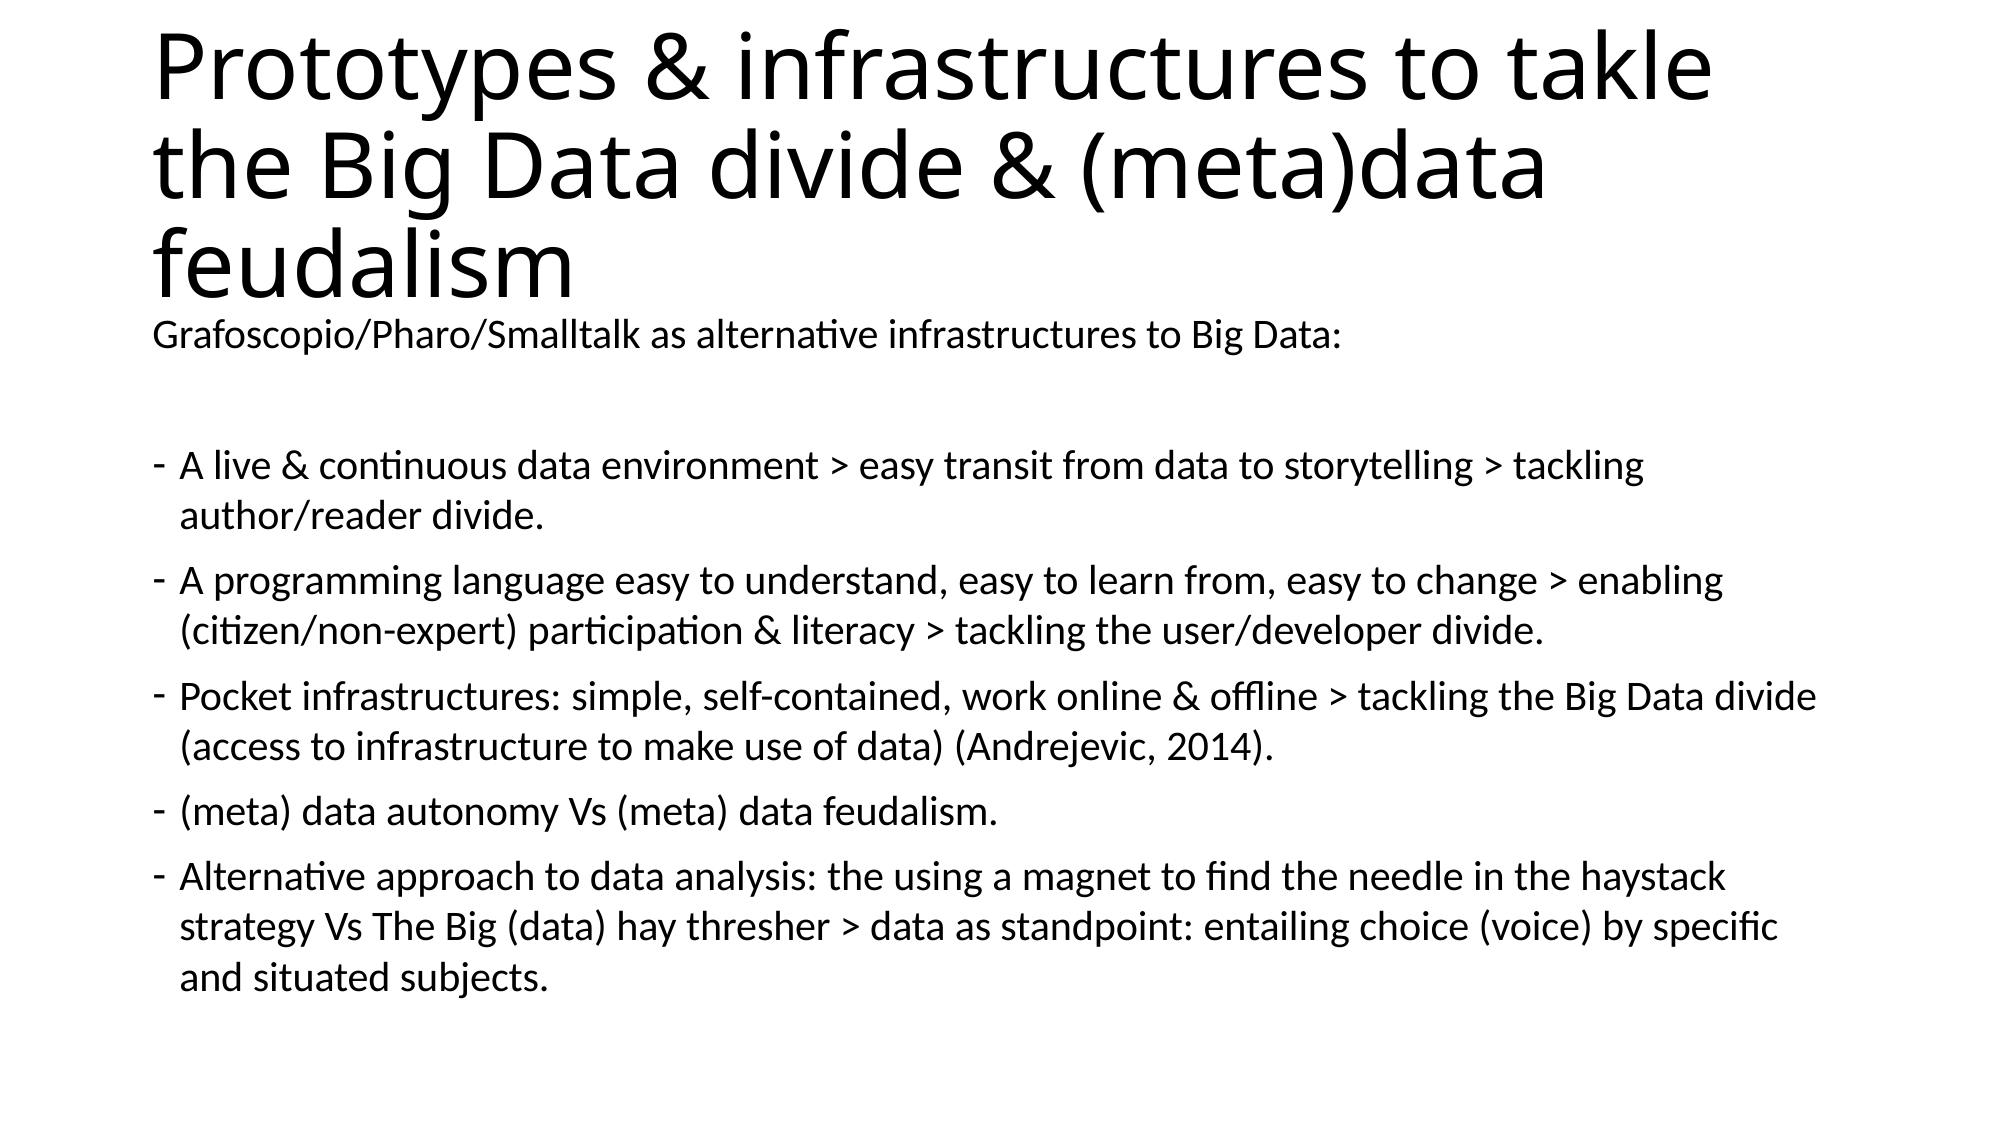

# Prototypes & infrastructures to takle the Big Data divide & (meta)data feudalism
Grafoscopio/Pharo/Smalltalk as alternative infrastructures to Big Data:
A live & continuous data environment > easy transit from data to storytelling > tackling author/reader divide.
A programming language easy to understand, easy to learn from, easy to change > enabling (citizen/non-expert) participation & literacy > tackling the user/developer divide.
Pocket infrastructures: simple, self-contained, work online & offline > tackling the Big Data divide (access to infrastructure to make use of data) (Andrejevic, 2014).
(meta) data autonomy Vs (meta) data feudalism.
Alternative approach to data analysis: the using a magnet to find the needle in the haystack strategy Vs The Big (data) hay thresher > data as standpoint: entailing choice (voice) by specific and situated subjects.